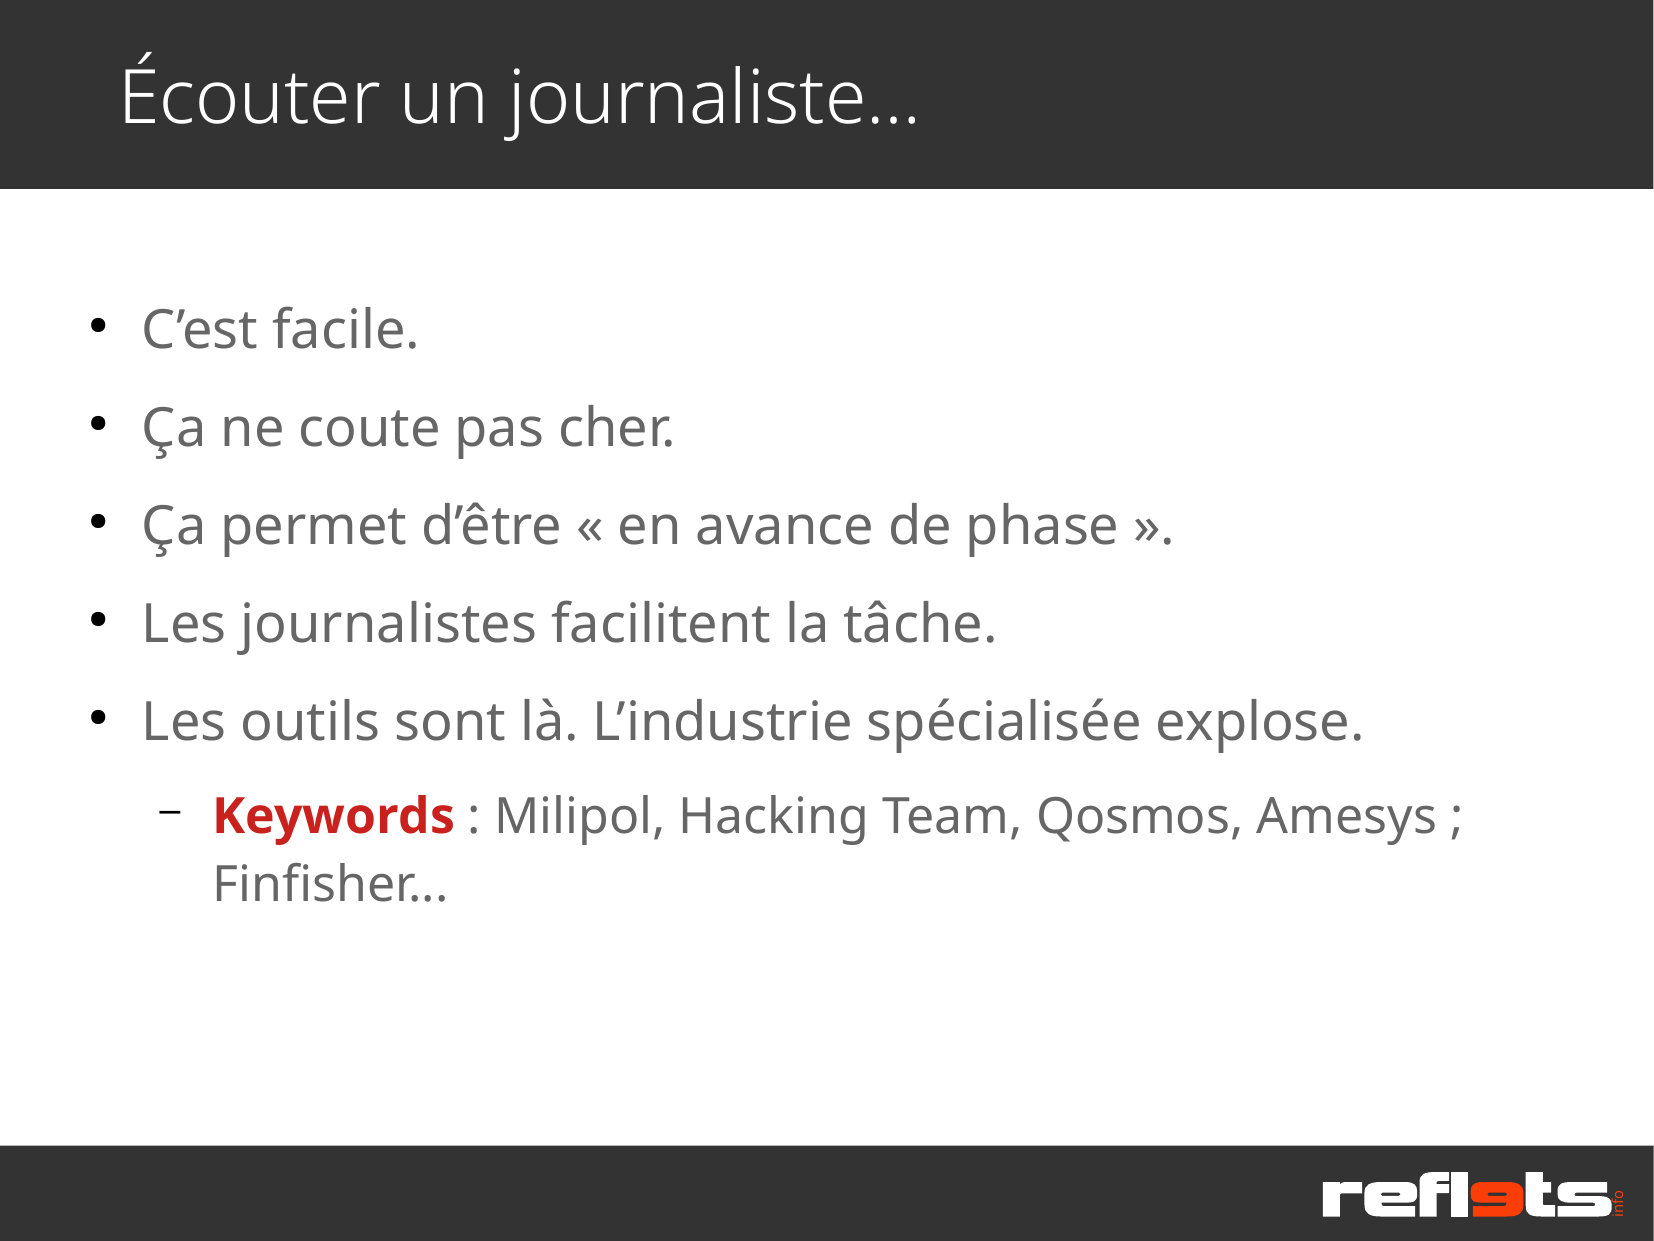

# Écouter un journaliste…
C’est facile.
Ça ne coute pas cher.
Ça permet d’être « en avance de phase ».
Les journalistes facilitent la tâche.
Les outils sont là. L’industrie spécialisée explose.
Keywords : Milipol, Hacking Team, Qosmos, Amesys ; Finfisher...